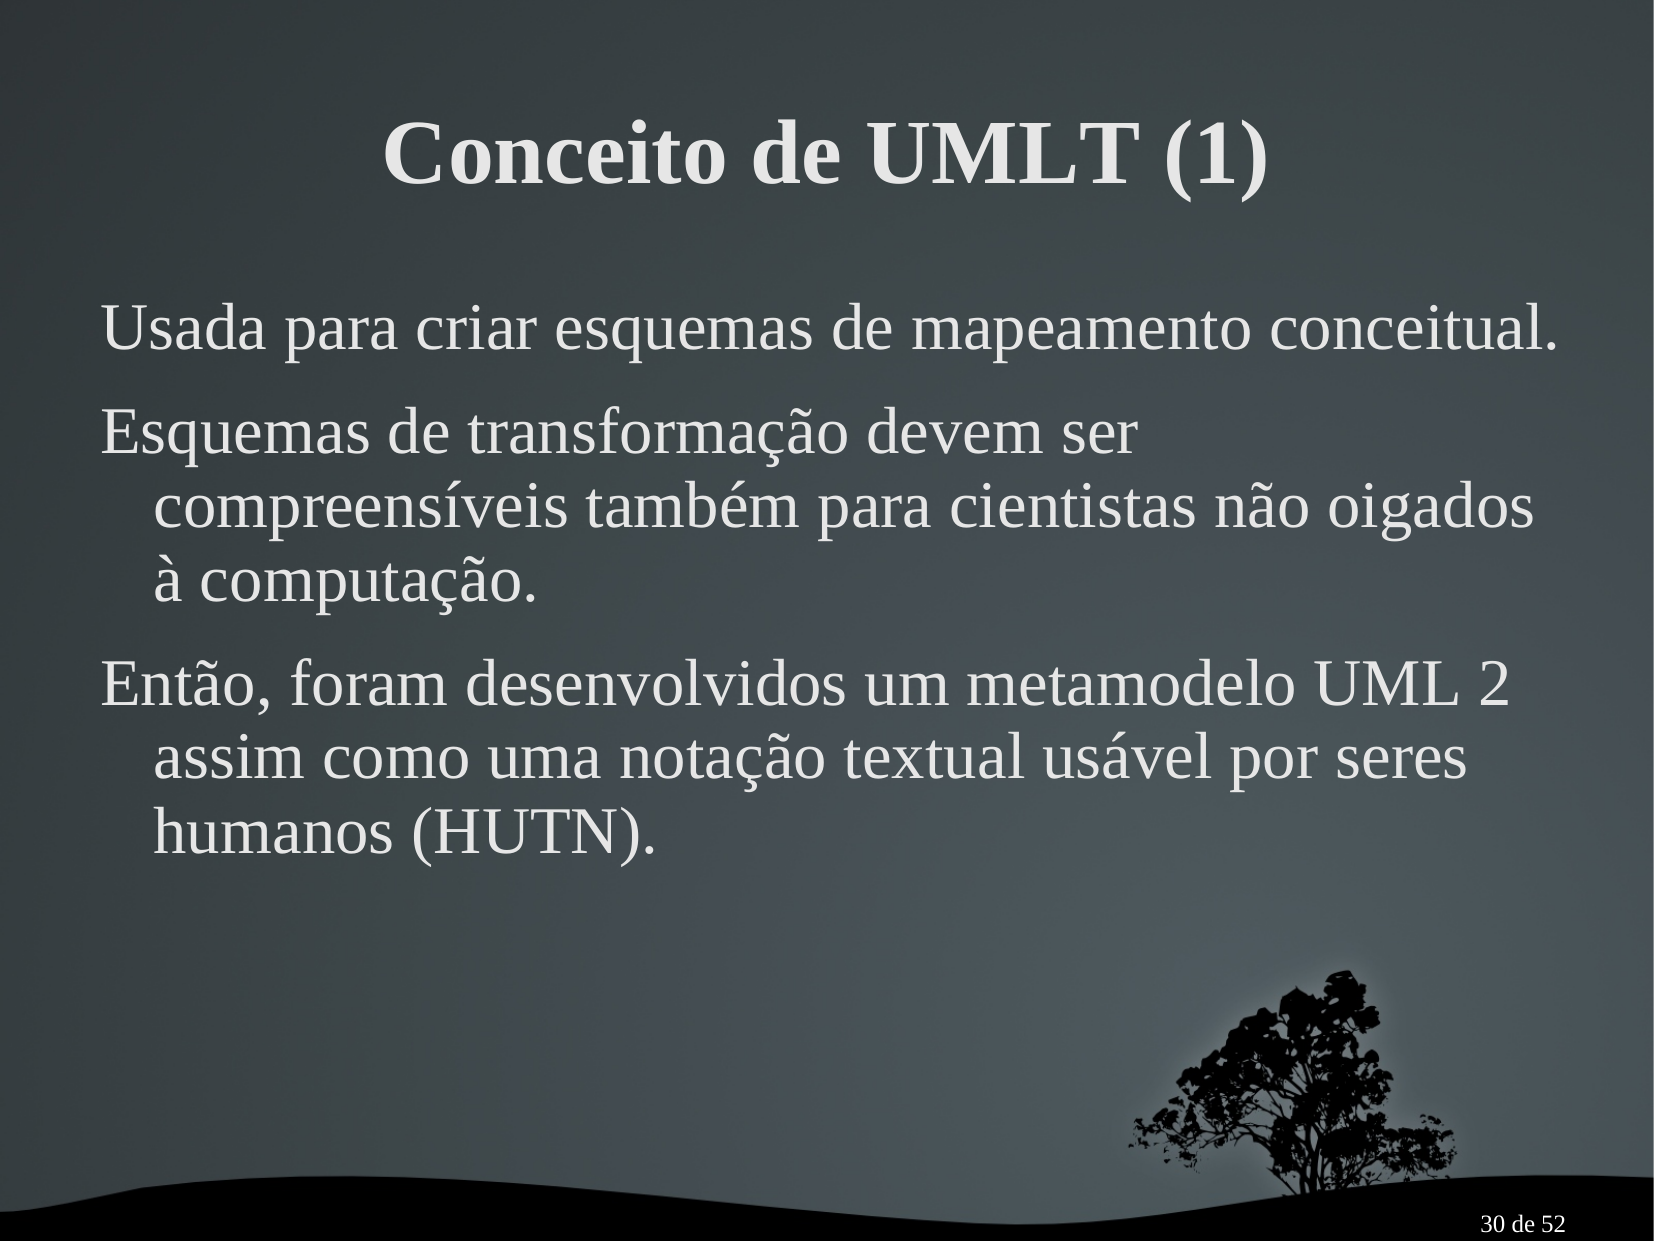

# Conceito de UMLT (1)
Usada para criar esquemas de mapeamento conceitual.
Esquemas de transformação devem ser compreensíveis também para cientistas não oigados à computação.
Então, foram desenvolvidos um metamodelo UML 2 assim como uma notação textual usável por seres humanos (HUTN).
30